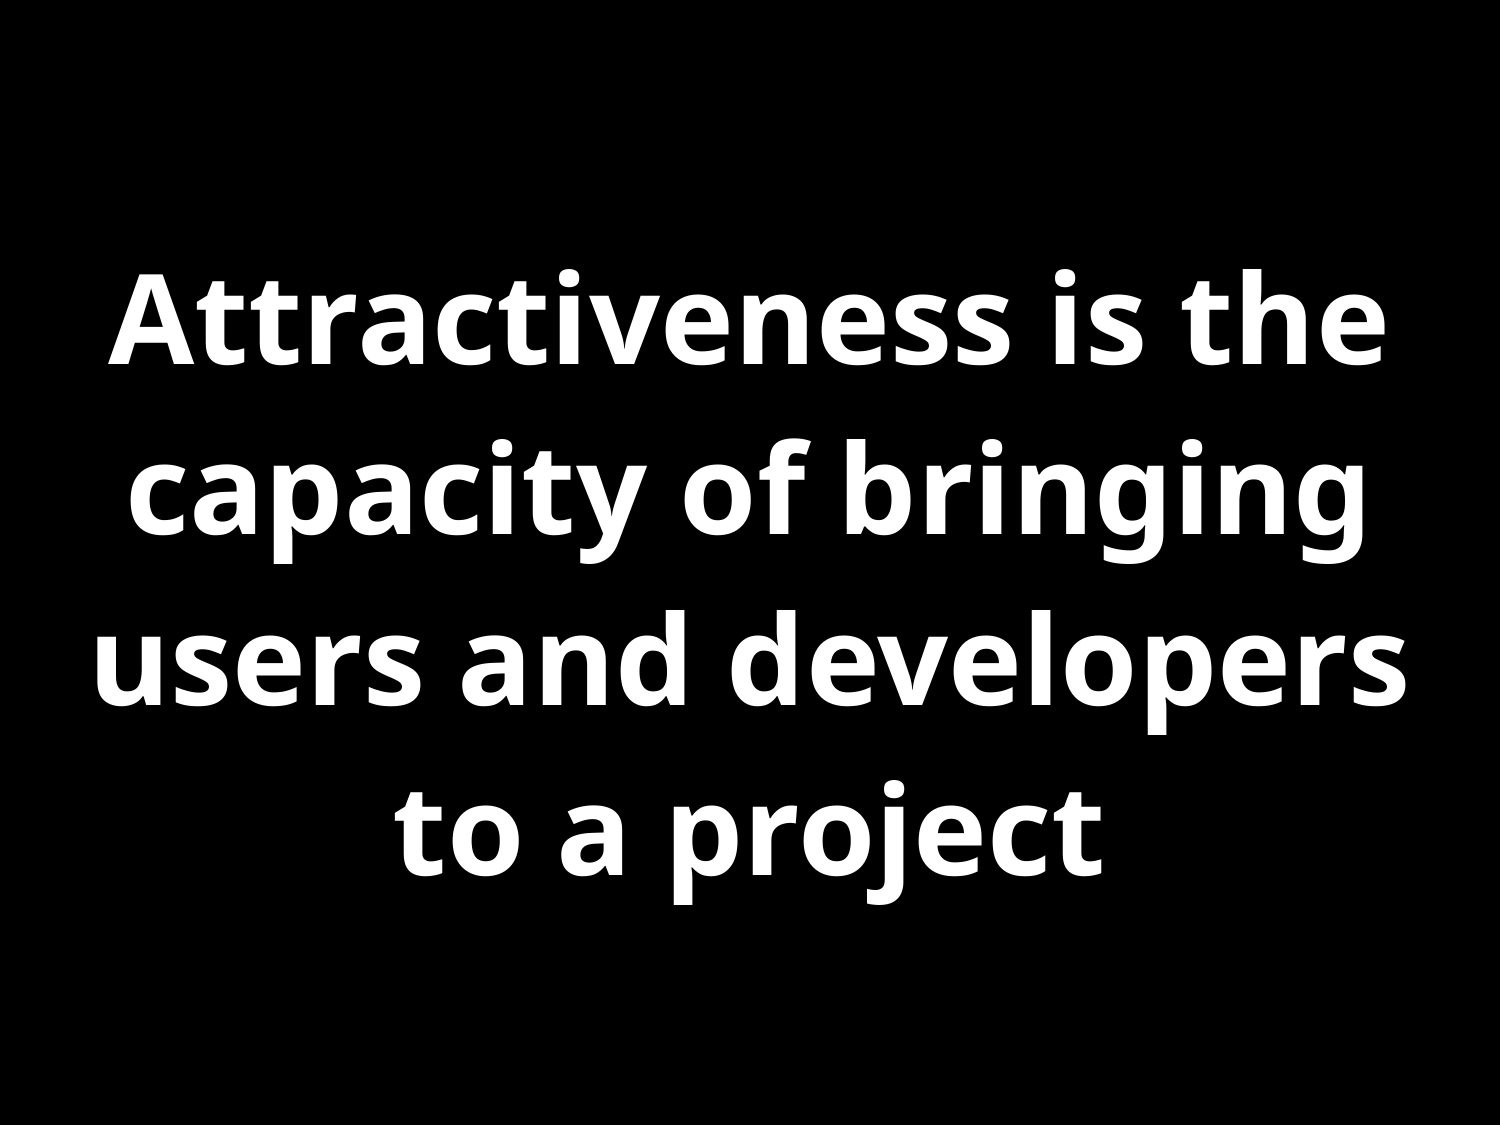

# Attractiveness is the capacity of bringing users and developers to a project